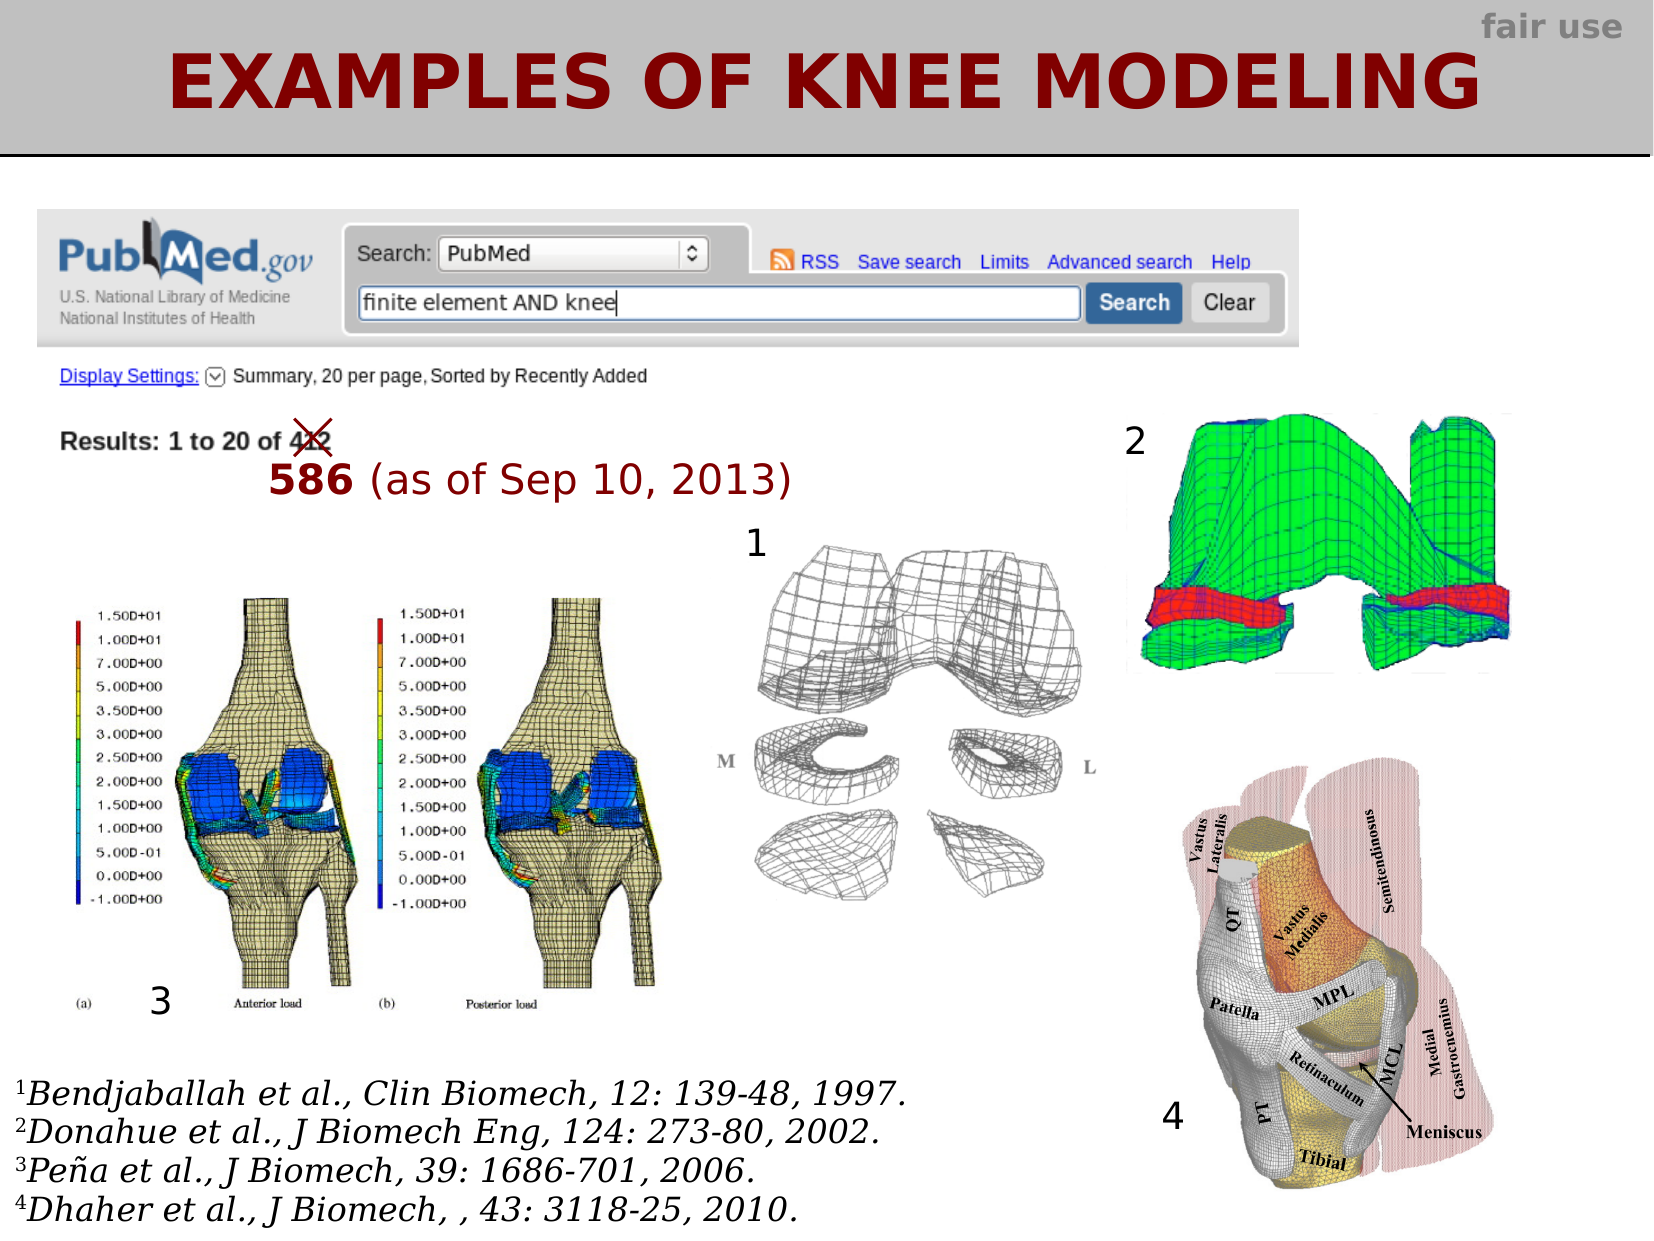

fair use
EXAMPLES OF KNEE MODELING
2
586 (as of Sep 10, 2013)
1
3
1Bendjaballah et al., Clin Biomech, 12: 139-48, 1997.
2Donahue et al., J Biomech Eng, 124: 273-80, 2002.
3Peña et al., J Biomech, 39: 1686-701, 2006.
4Dhaher et al., J Biomech, , 43: 3118-25, 2010.
4